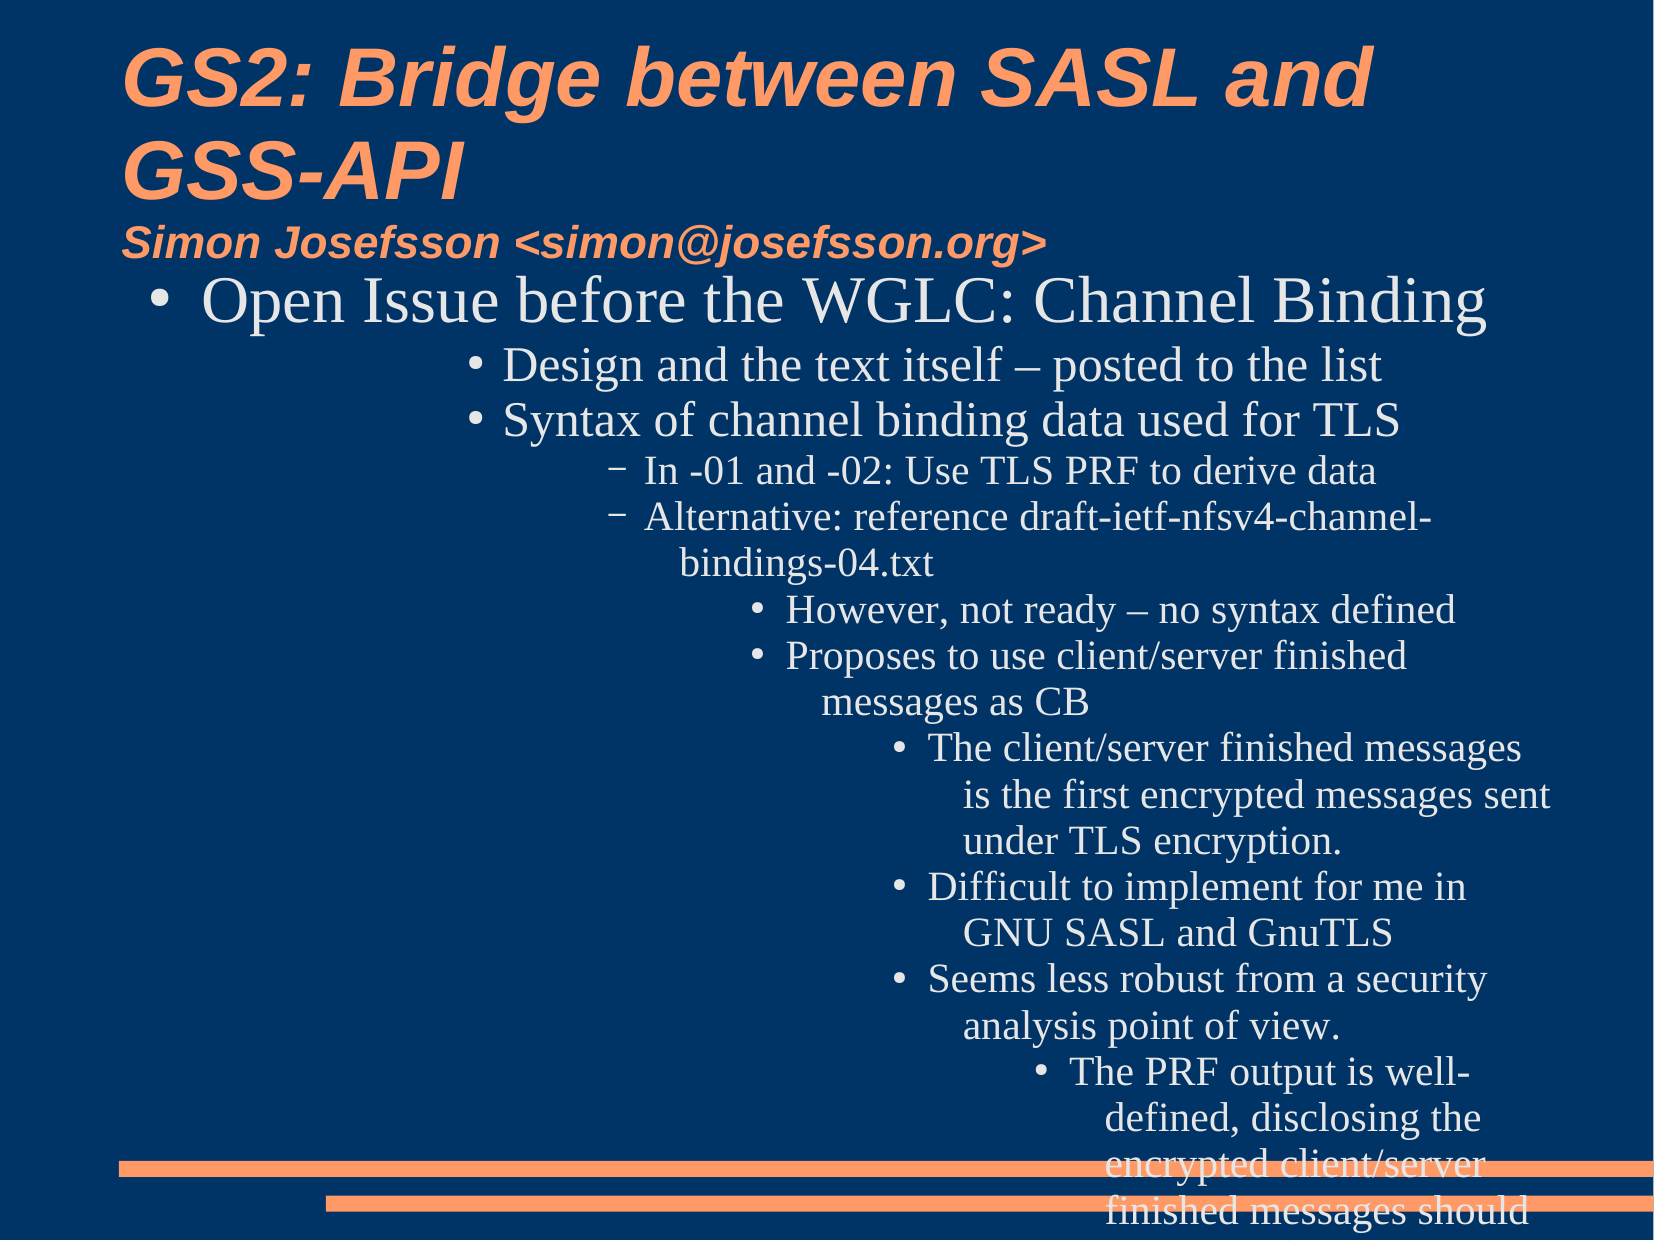

# GS2: Bridge between SASL and GSS-API Simon Josefsson <simon@josefsson.org>
Open Issue before the WGLC: Channel Binding
Design and the text itself – posted to the list
Syntax of channel binding data used for TLS
In -01 and -02: Use TLS PRF to derive data
Alternative: reference draft-ietf-nfsv4-channel-bindings-04.txt
However, not ready – no syntax defined
Proposes to use client/server finished messages as CB
The client/server finished messages is the first encrypted messages sent under TLS encryption.
Difficult to implement for me in GNU SASL and GnuTLS
Seems less robust from a security analysis point of view.
The PRF output is well-defined, disclosing the encrypted client/server finished messages should be review further to make sure it is a good idea.
I prefer to reference Nico's draft, if it uses the TLS PRF
Update examples with channel bindings